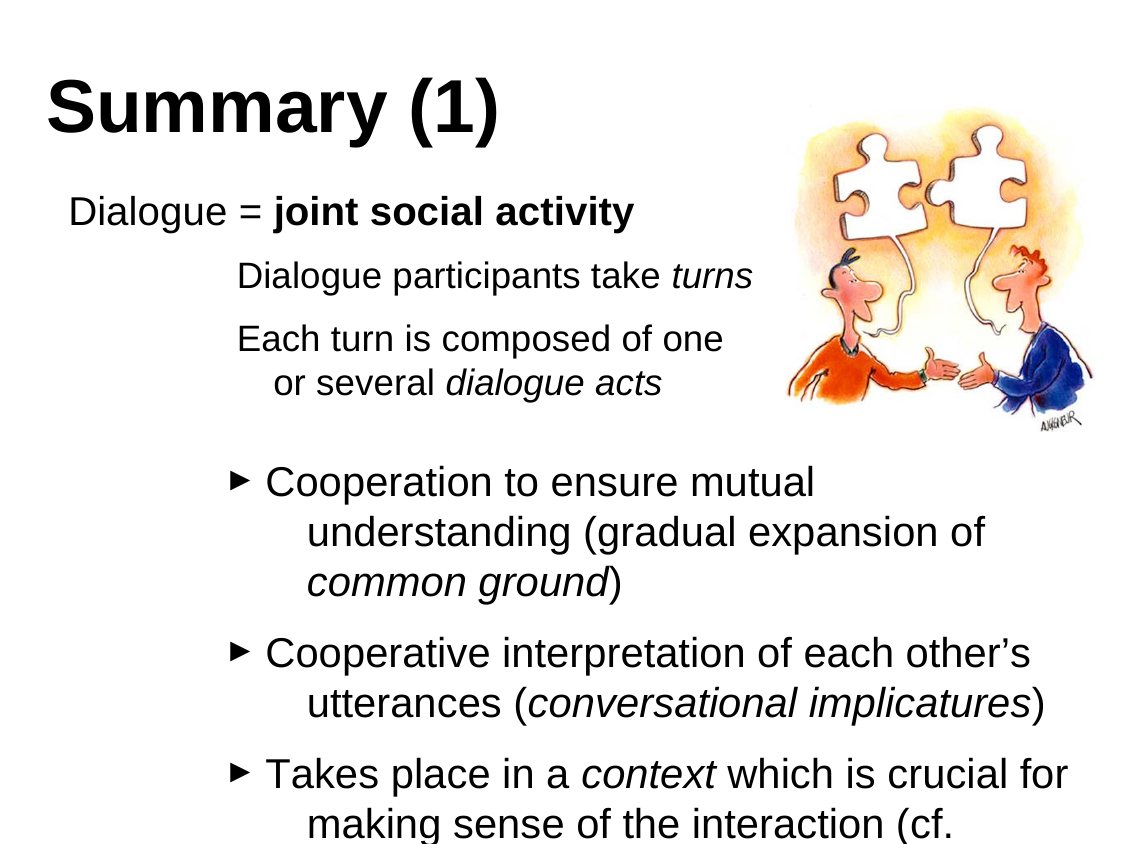

# Summary (1)
Dialogue = joint social activity
Dialogue participants take turns
Each turn is composed of one or several dialogue acts
Cooperation to ensure mutual understanding (gradual expansion of common ground)
Cooperative interpretation of each other’s utterances (conversational implicatures)
Takes place in a context which is crucial for making sense of the interaction (cf. deictics)